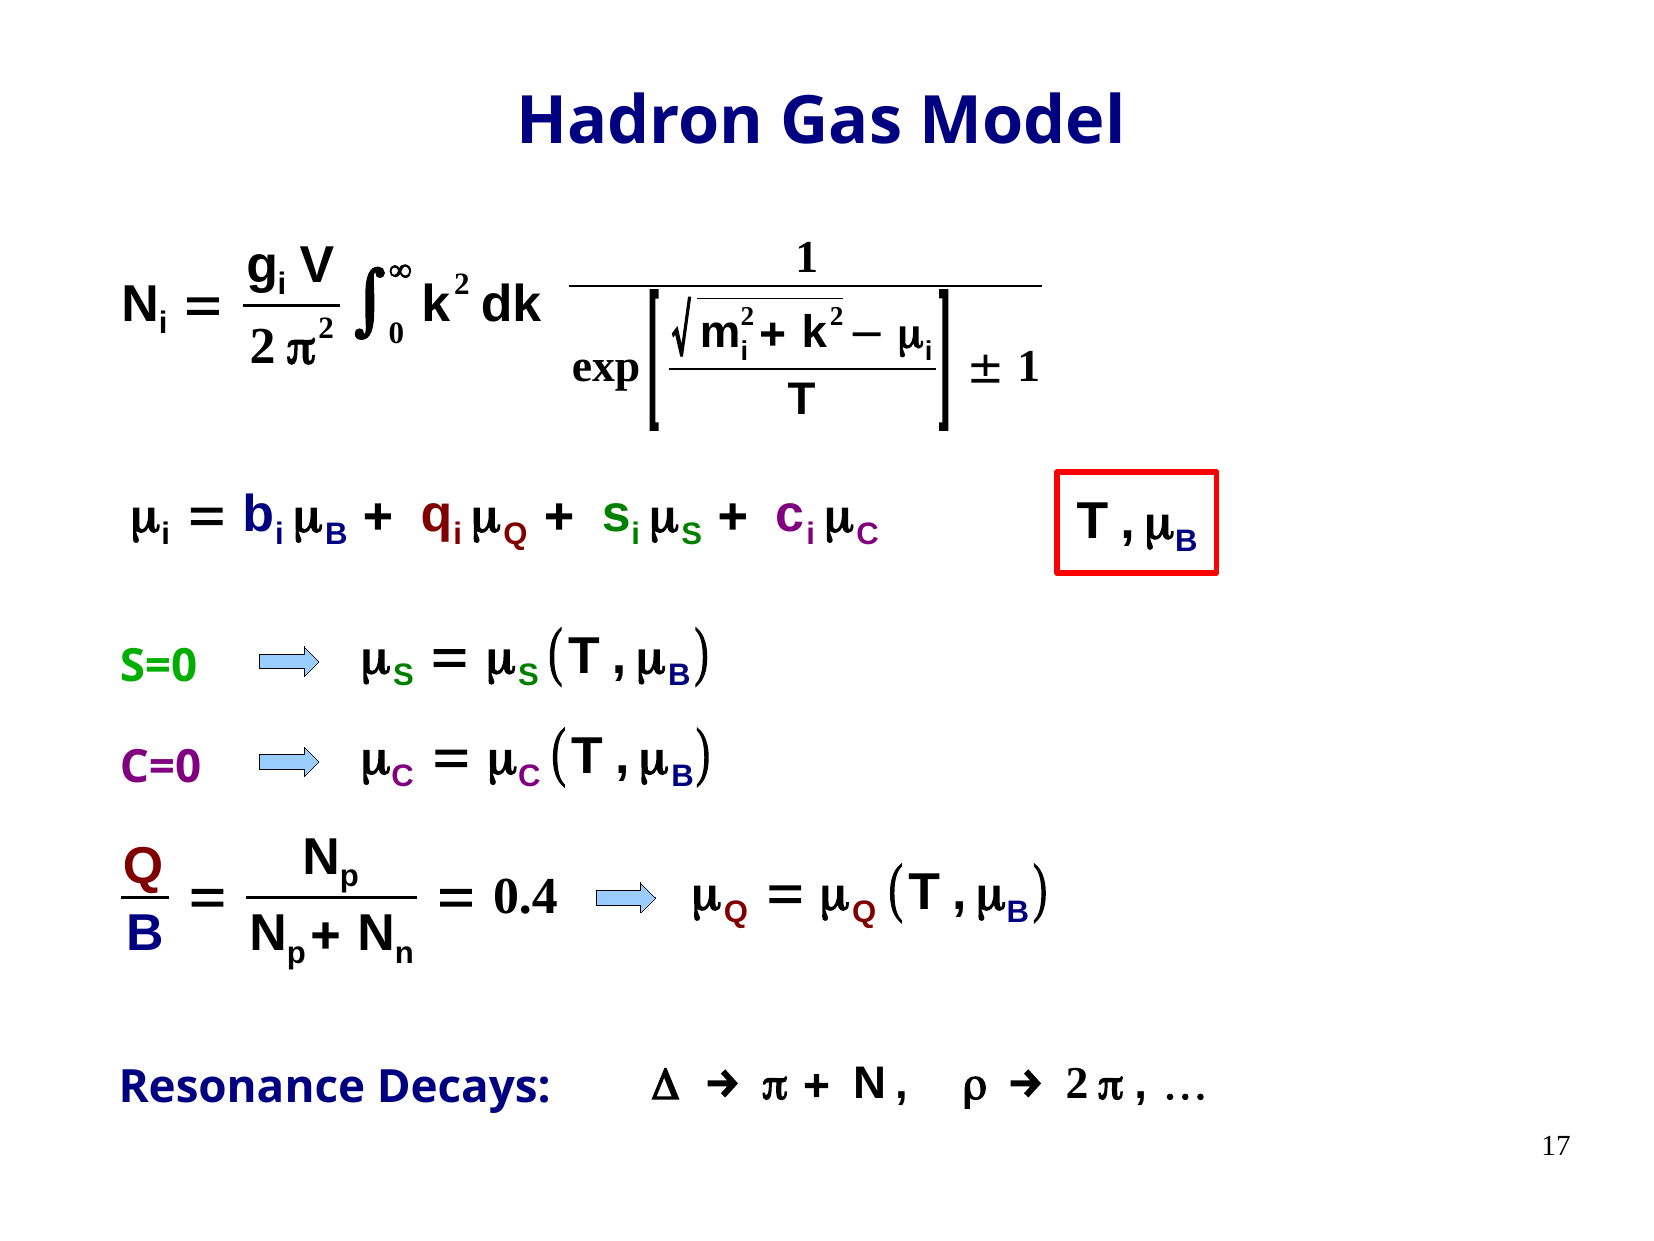

# Hadron Gas Model
S=0
C=0
Resonance Decays:
17